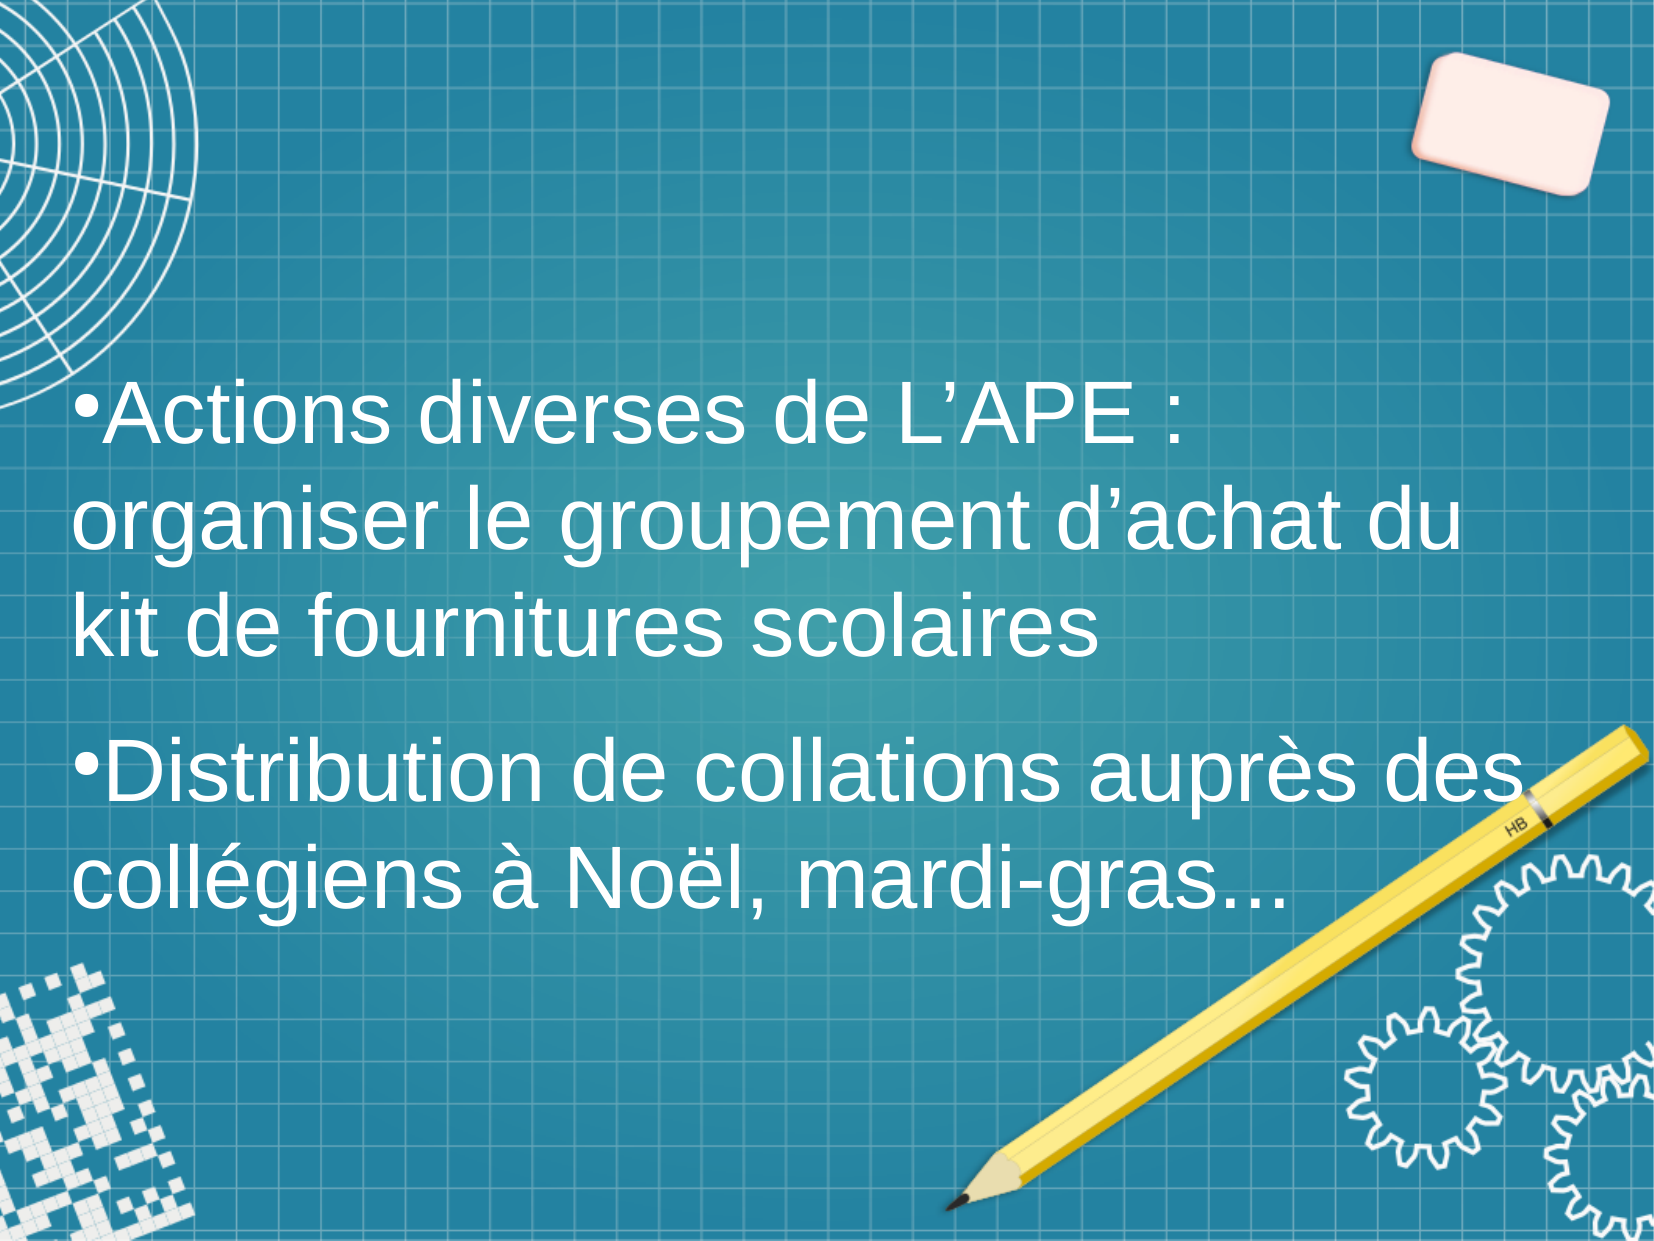

#
Actions diverses de L’APE :
organiser le groupement d’achat du kit de fournitures scolaires
Distribution de collations auprès des collégiens à Noël, mardi-gras...